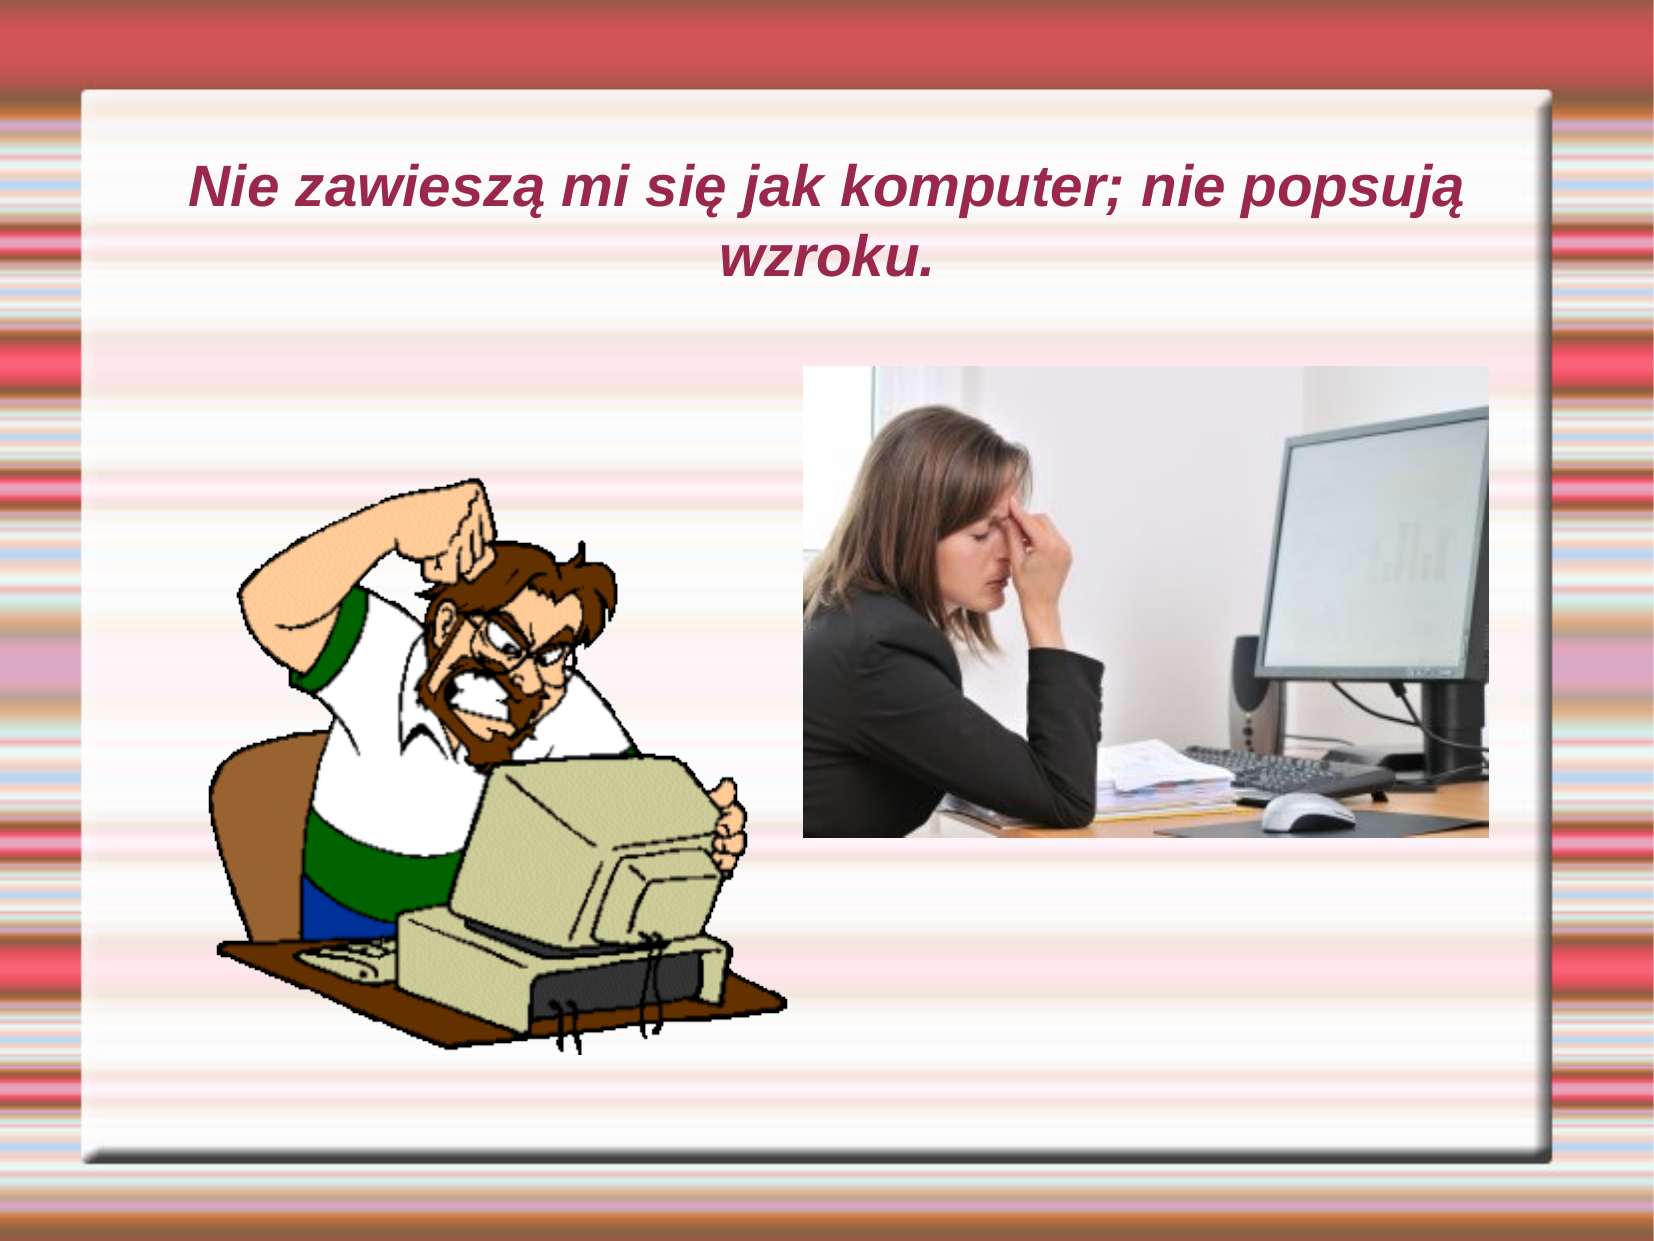

# Nie zawieszą mi się jak komputer; nie popsują wzroku.